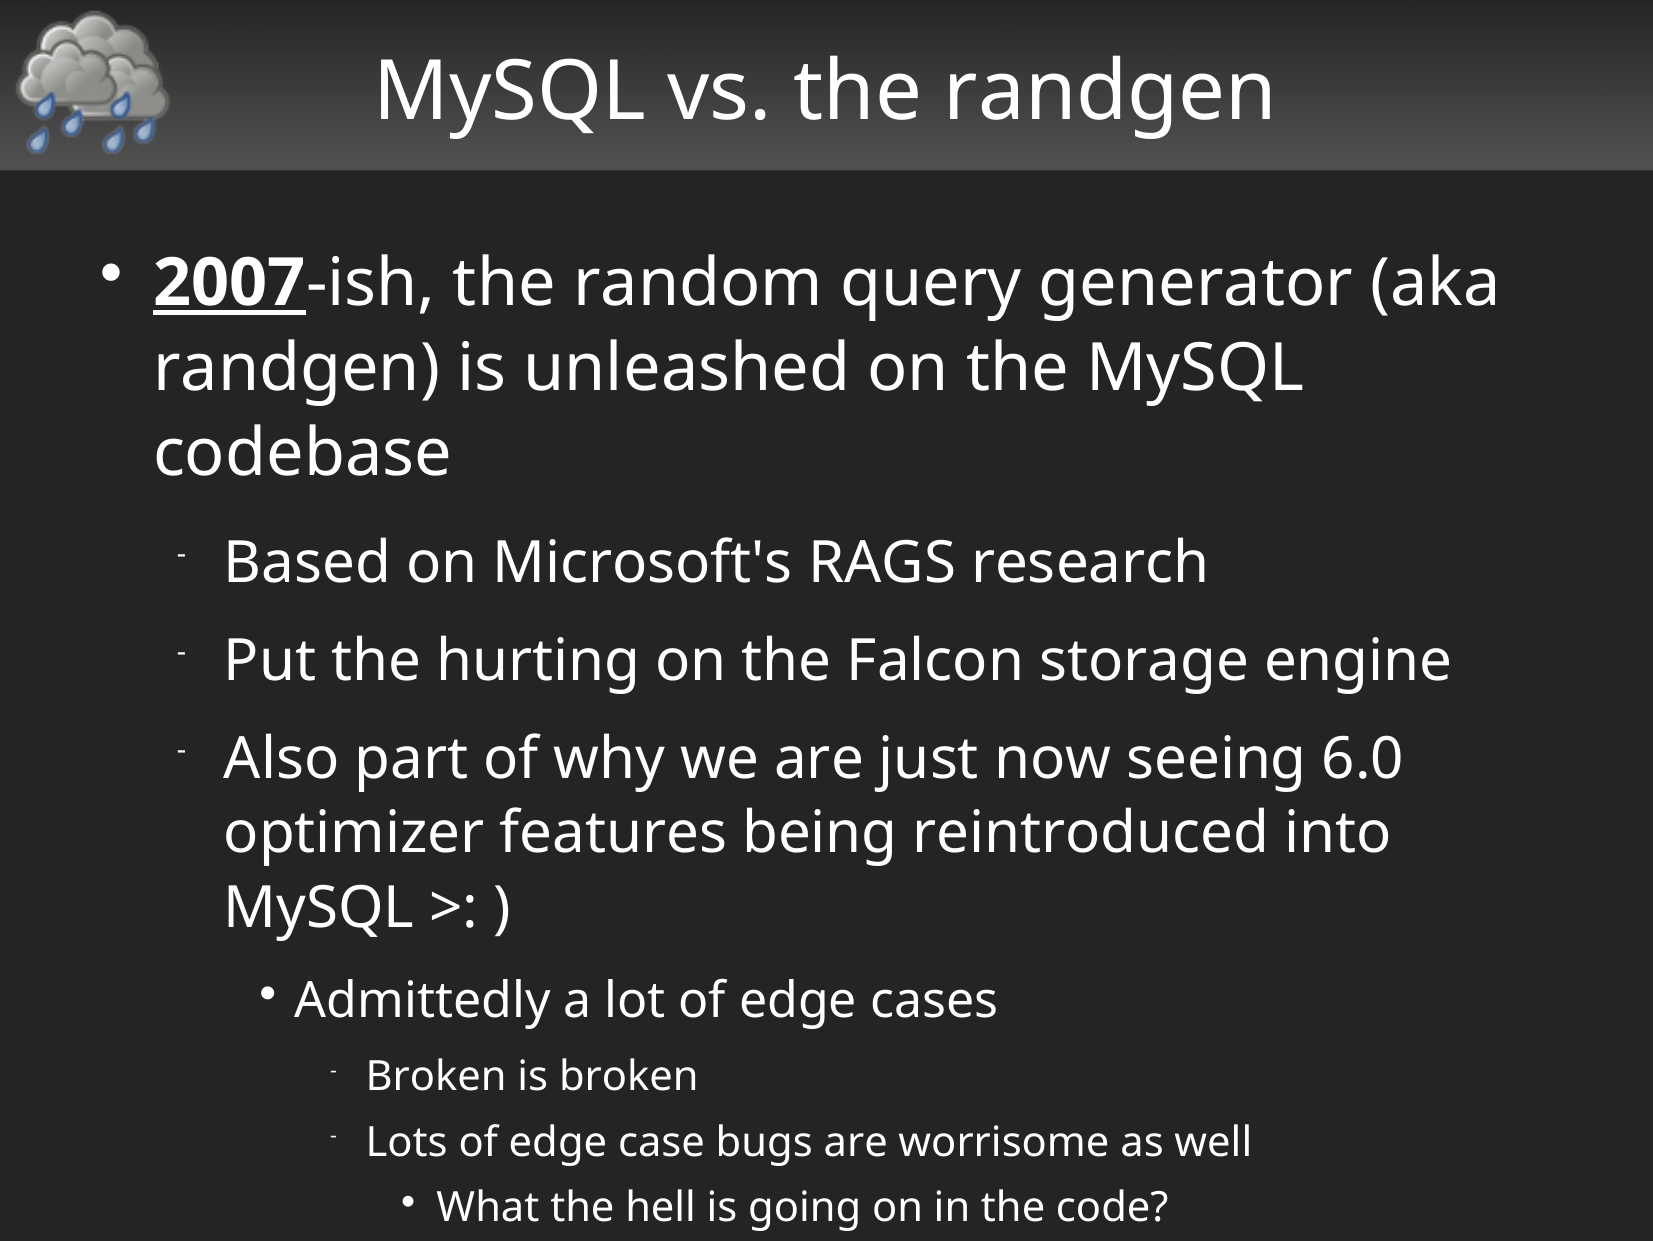

# MySQL vs. the randgen
2007-ish, the random query generator (aka randgen) is unleashed on the MySQL codebase
Based on Microsoft's RAGS research
Put the hurting on the Falcon storage engine
Also part of why we are just now seeing 6.0 optimizer features being reintroduced into MySQL >: )
Admittedly a lot of edge cases
Broken is broken
Lots of edge case bugs are worrisome as well
What the hell is going on in the code?